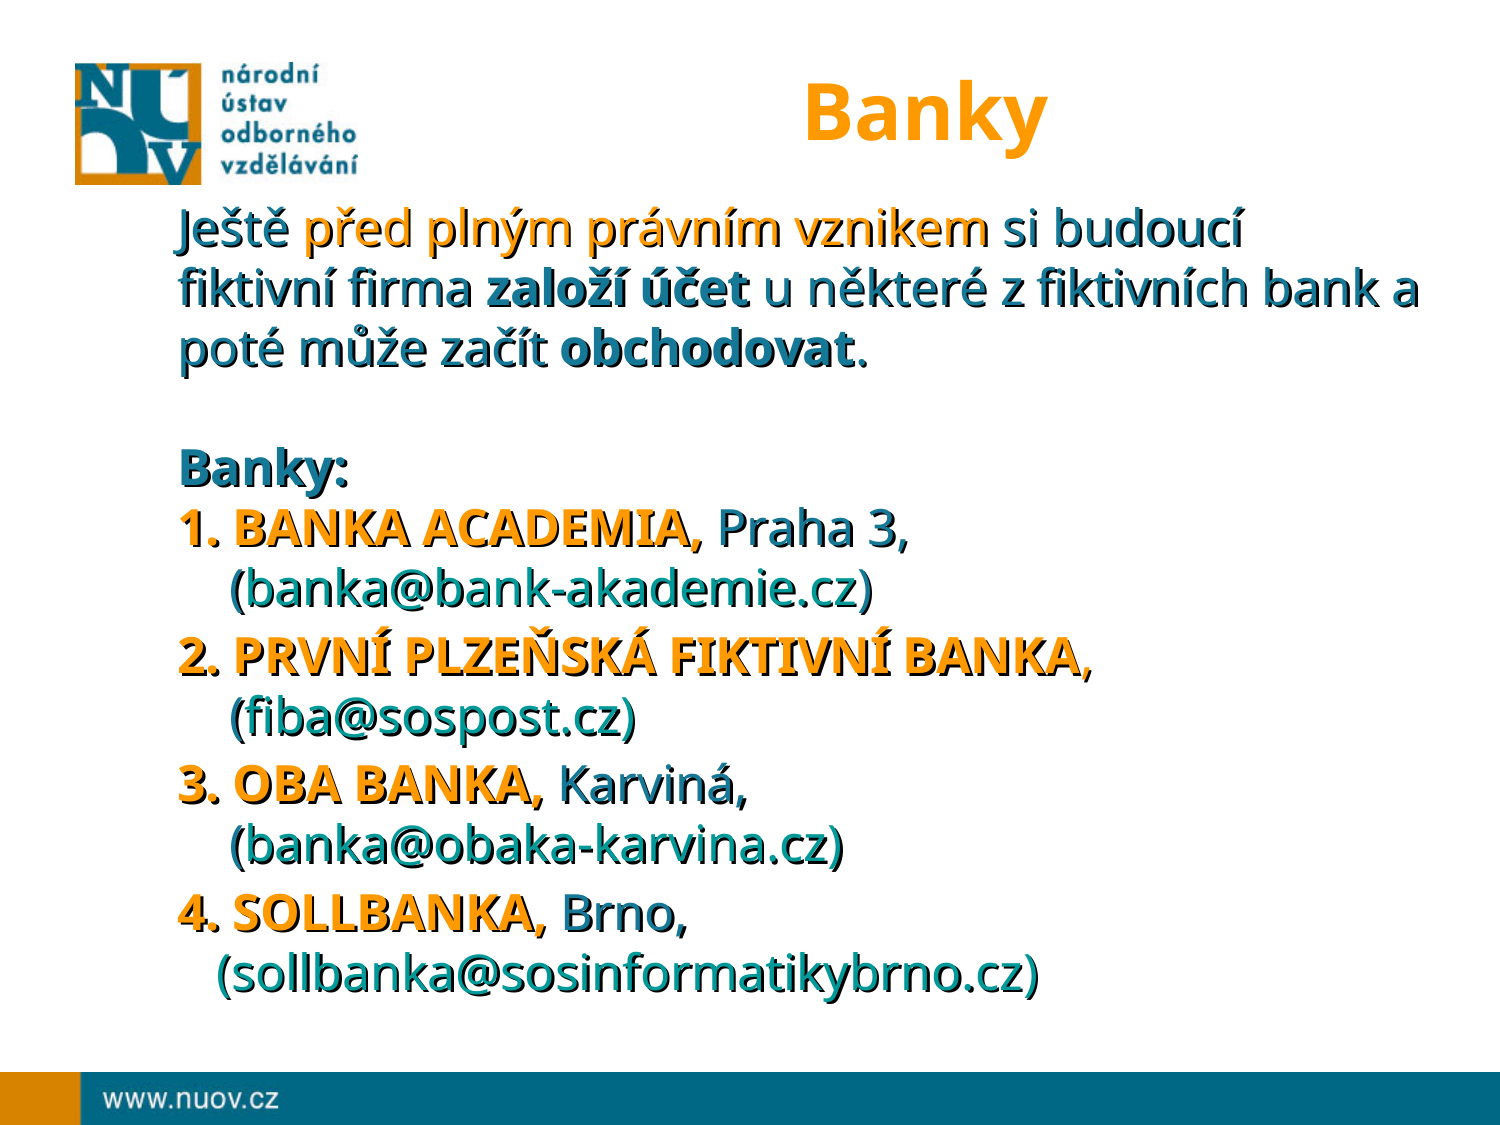

# Banky
Ještě před plným právním vznikem si budoucí
fiktivní firma založí účet u některé z fiktivních bank a poté může začít obchodovat.
Banky:
 BANKA ACADEMIA, Praha 3,
 (banka@bank-akademie.cz)
 PRVNÍ PLZEŇSKÁ FIKTIVNÍ BANKA,
 (fiba@sospost.cz)
 OBA BANKA, Karviná,
 (banka@obaka-karvina.cz)
 SOLLBANKA, Brno,
 (sollbanka@sosinformatikybrno.cz)